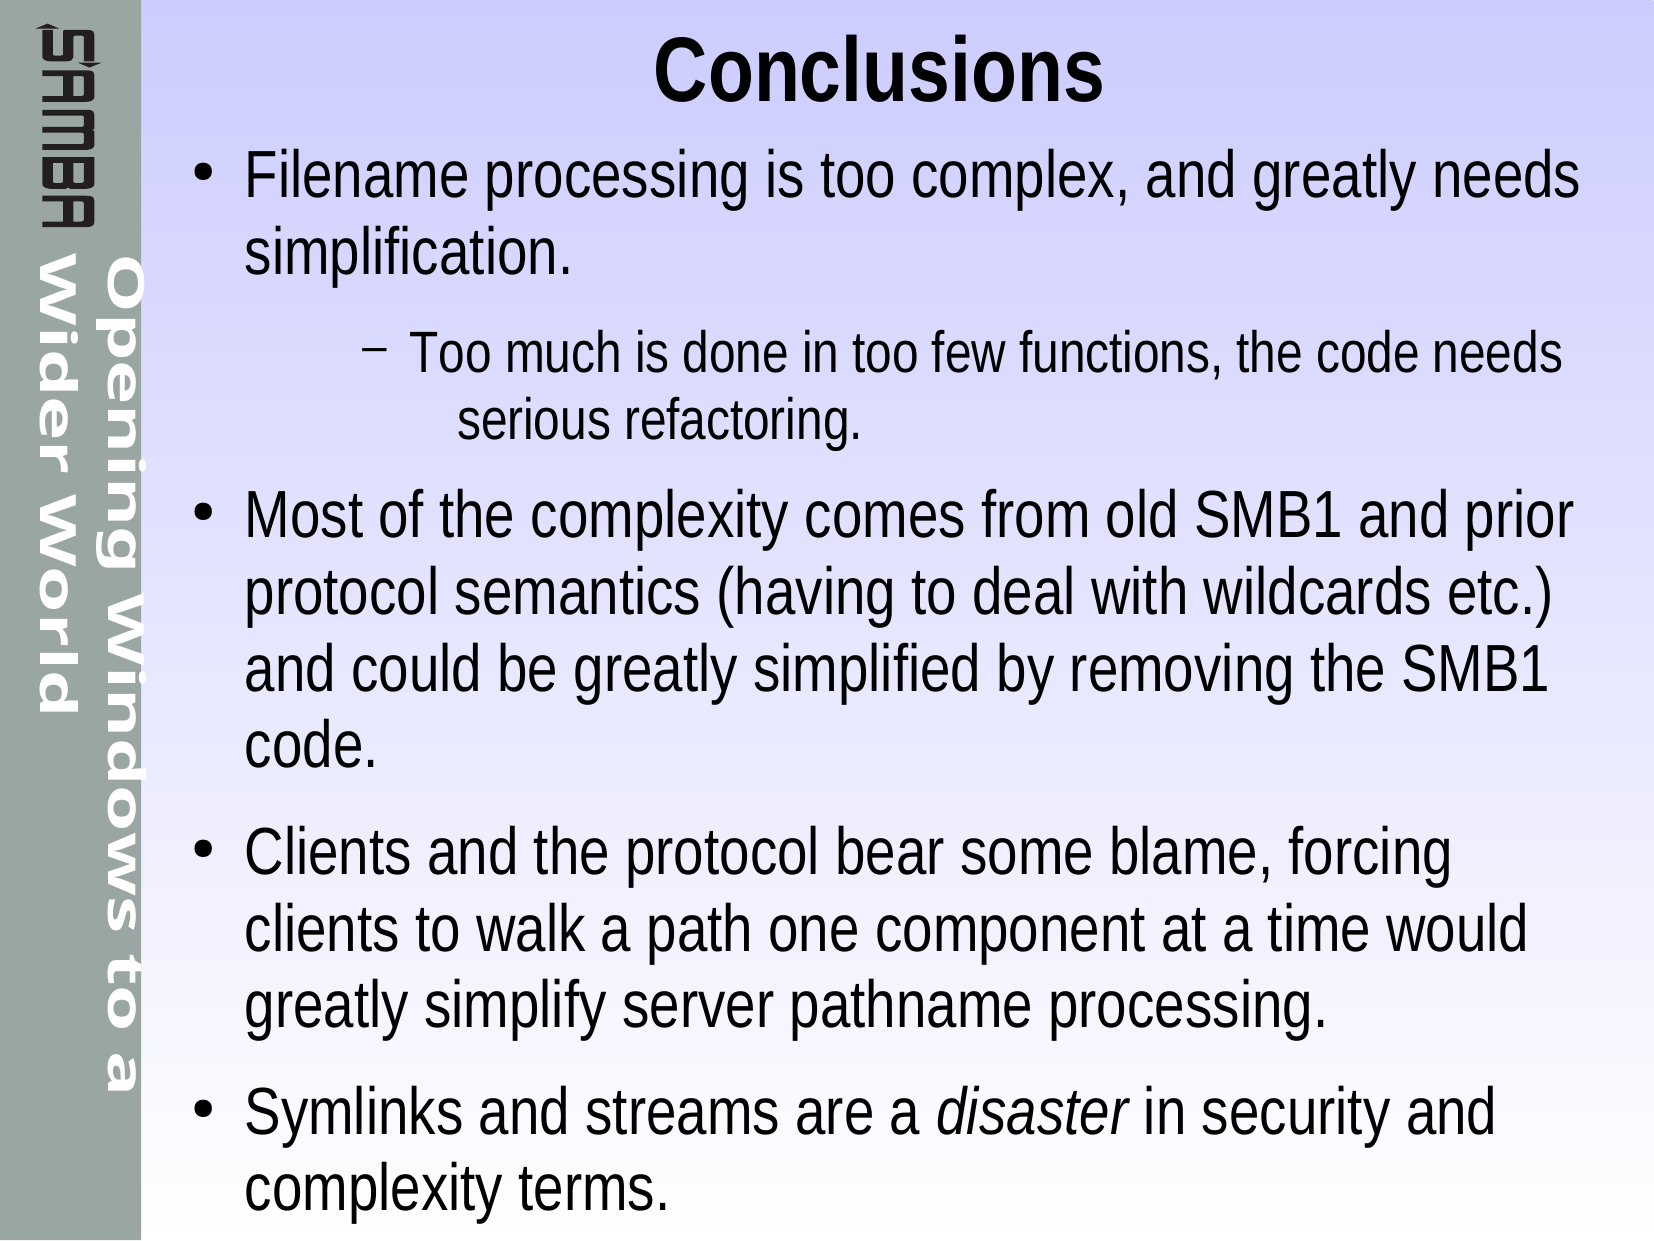

# Conclusions
Filename processing is too complex, and greatly needs simplification.
Too much is done in too few functions, the code needs serious refactoring.
Most of the complexity comes from old SMB1 and prior protocol semantics (having to deal with wildcards etc.) and could be greatly simplified by removing the SMB1 code.
Clients and the protocol bear some blame, forcing clients to walk a path one component at a time would greatly simplify server pathname processing.
Symlinks and streams are a disaster in security and complexity terms.